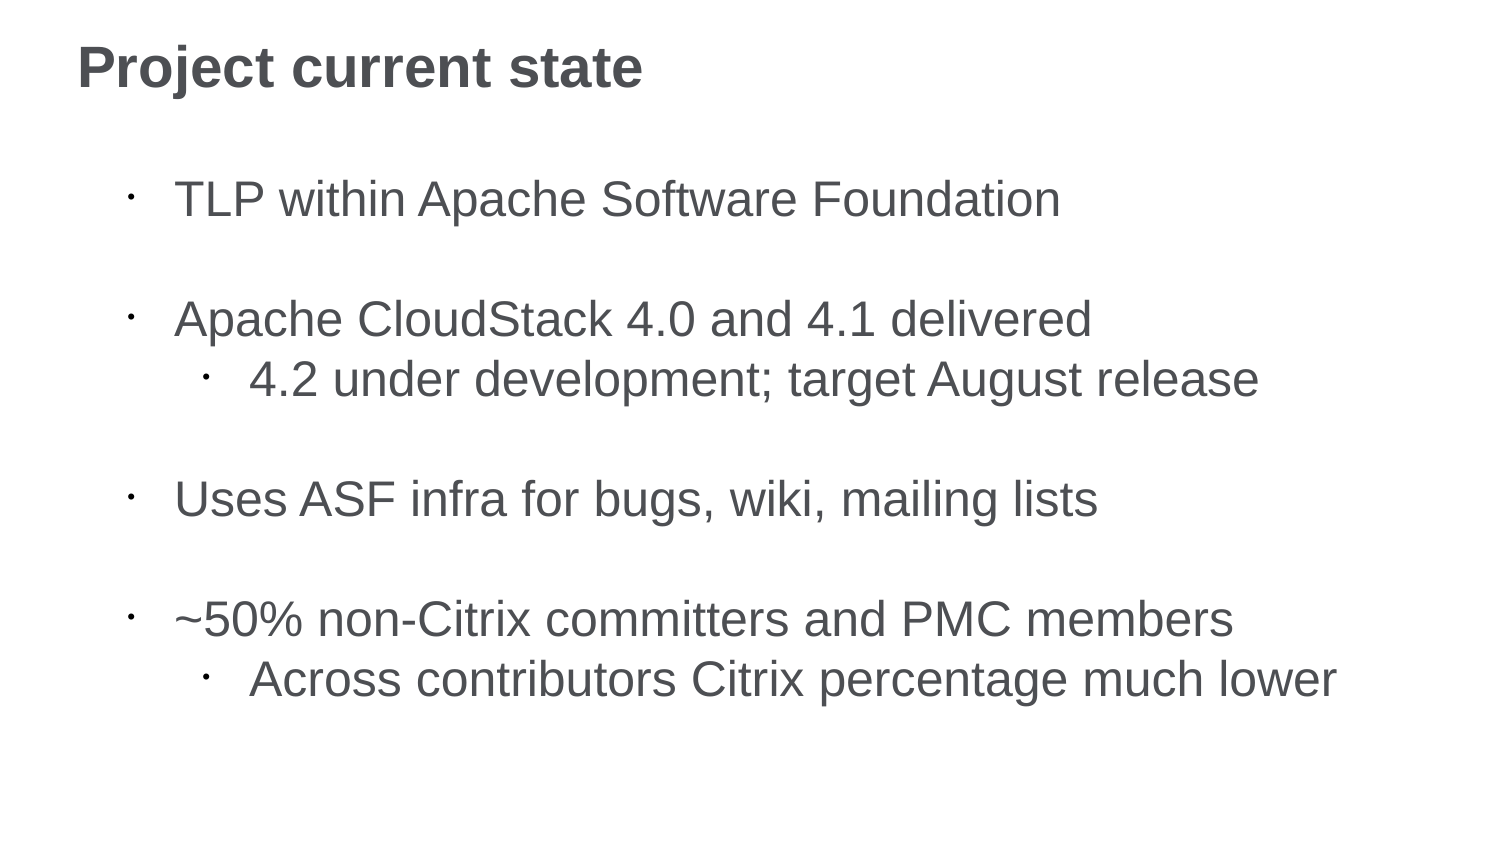

# Project current state
TLP within Apache Software Foundation
Apache CloudStack 4.0 and 4.1 delivered
4.2 under development; target August release
Uses ASF infra for bugs, wiki, mailing lists
~50% non-Citrix committers and PMC members
Across contributors Citrix percentage much lower